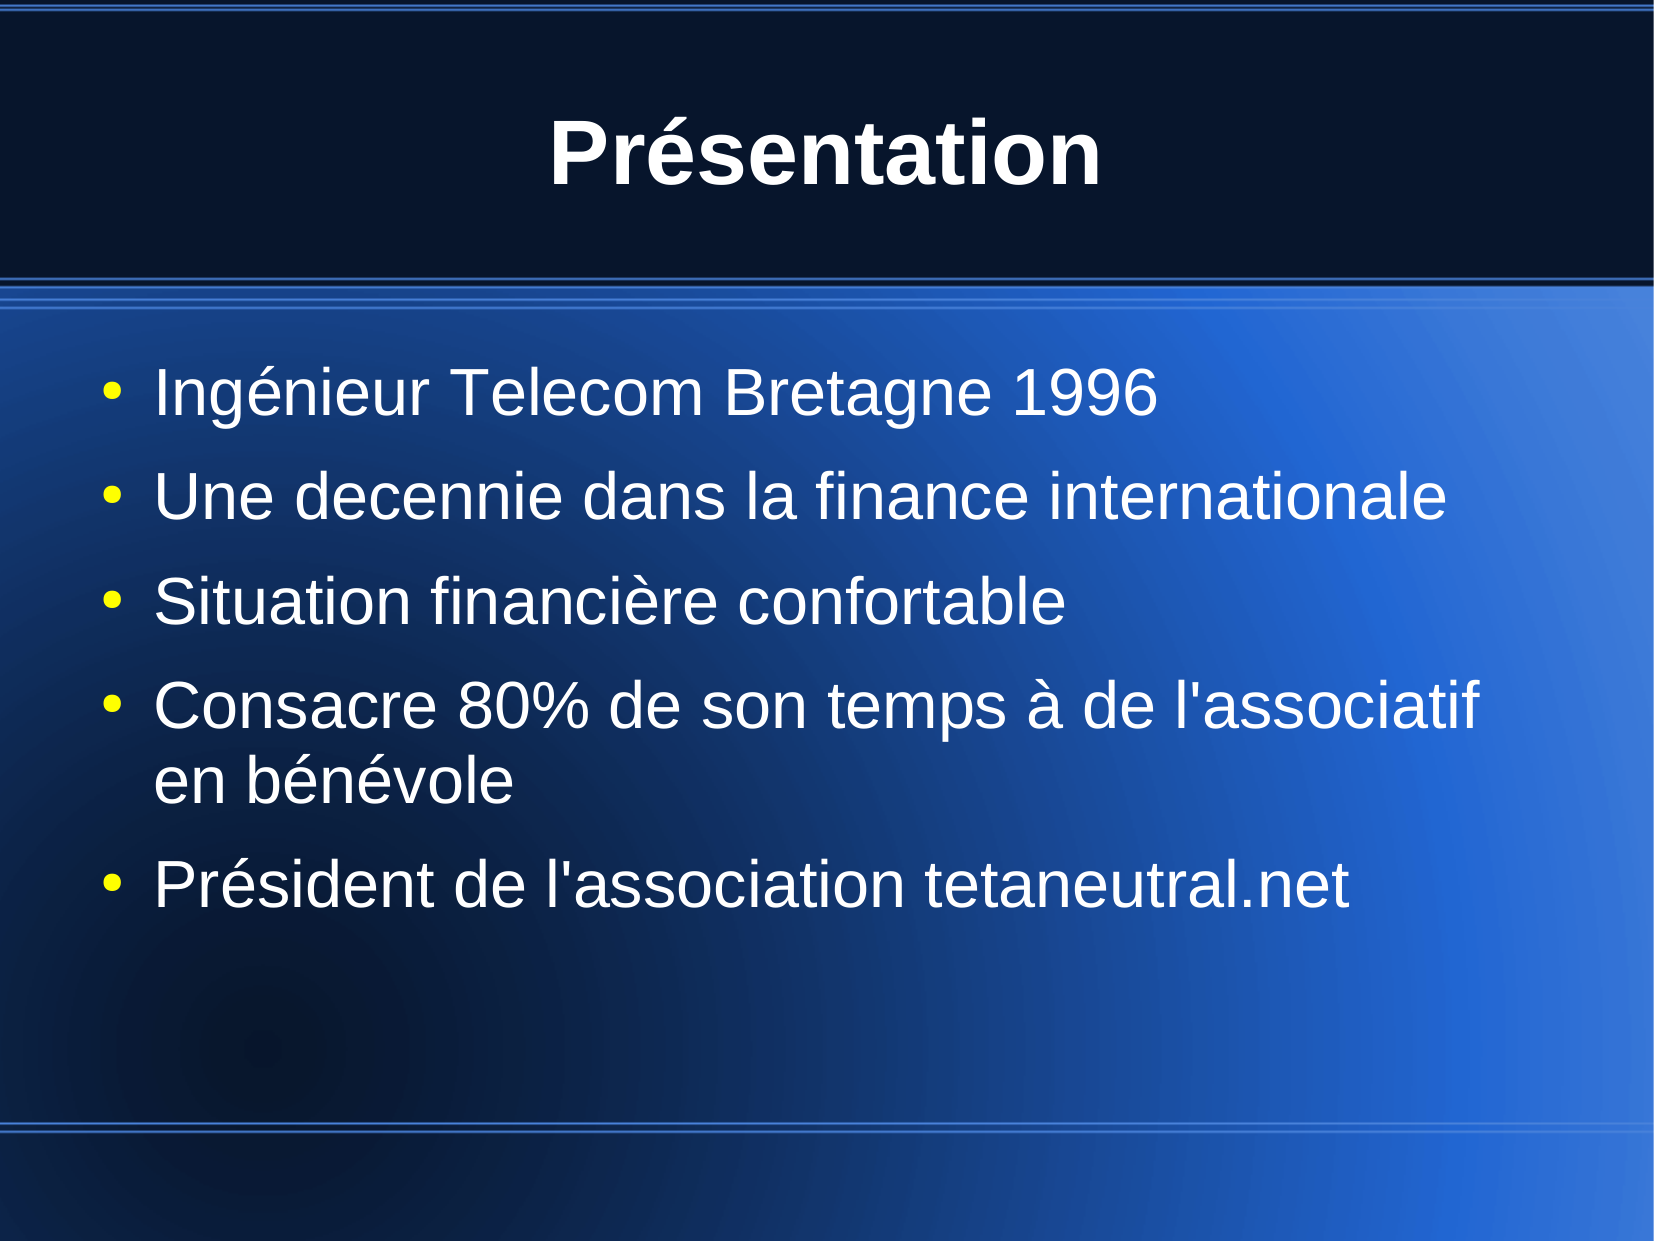

# Présentation
Ingénieur Telecom Bretagne 1996
Une decennie dans la finance internationale
Situation financière confortable
Consacre 80% de son temps à de l'associatif en bénévole
Président de l'association tetaneutral.net